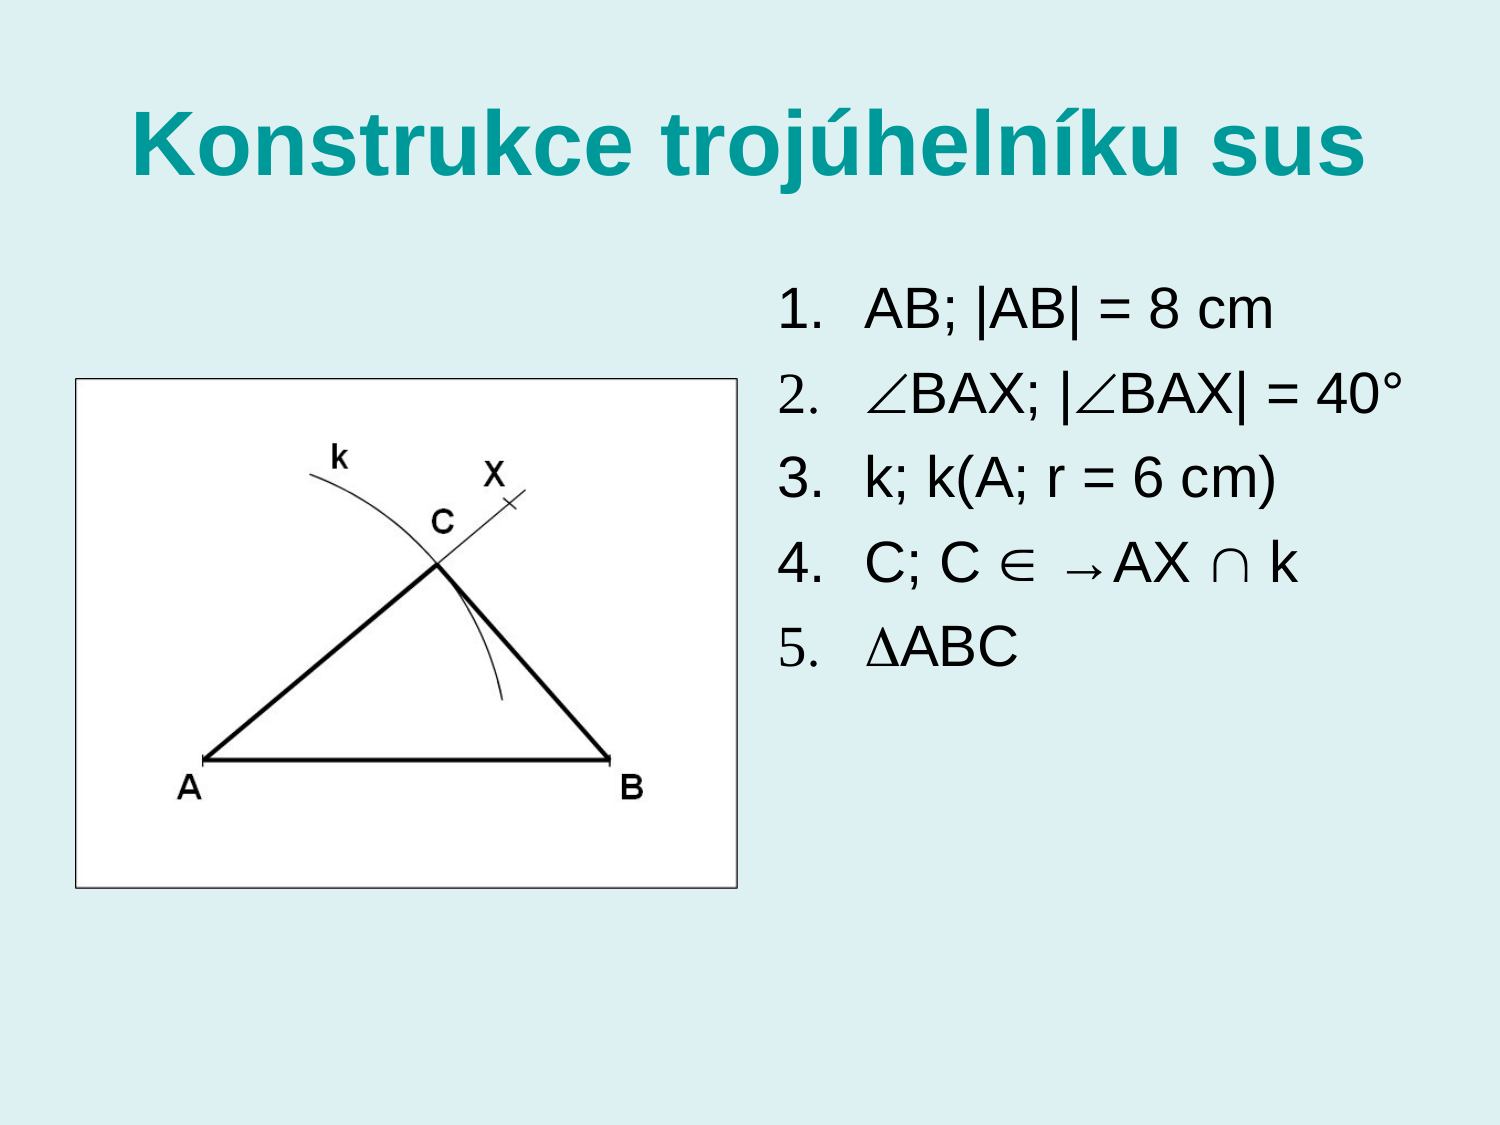

# Konstrukce trojúhelníku sus
AB; |AB| = 8 cm
BAX; |BAX| = 40°
k; k(A; r = 6 cm)
C; C  →AX  k
ABC